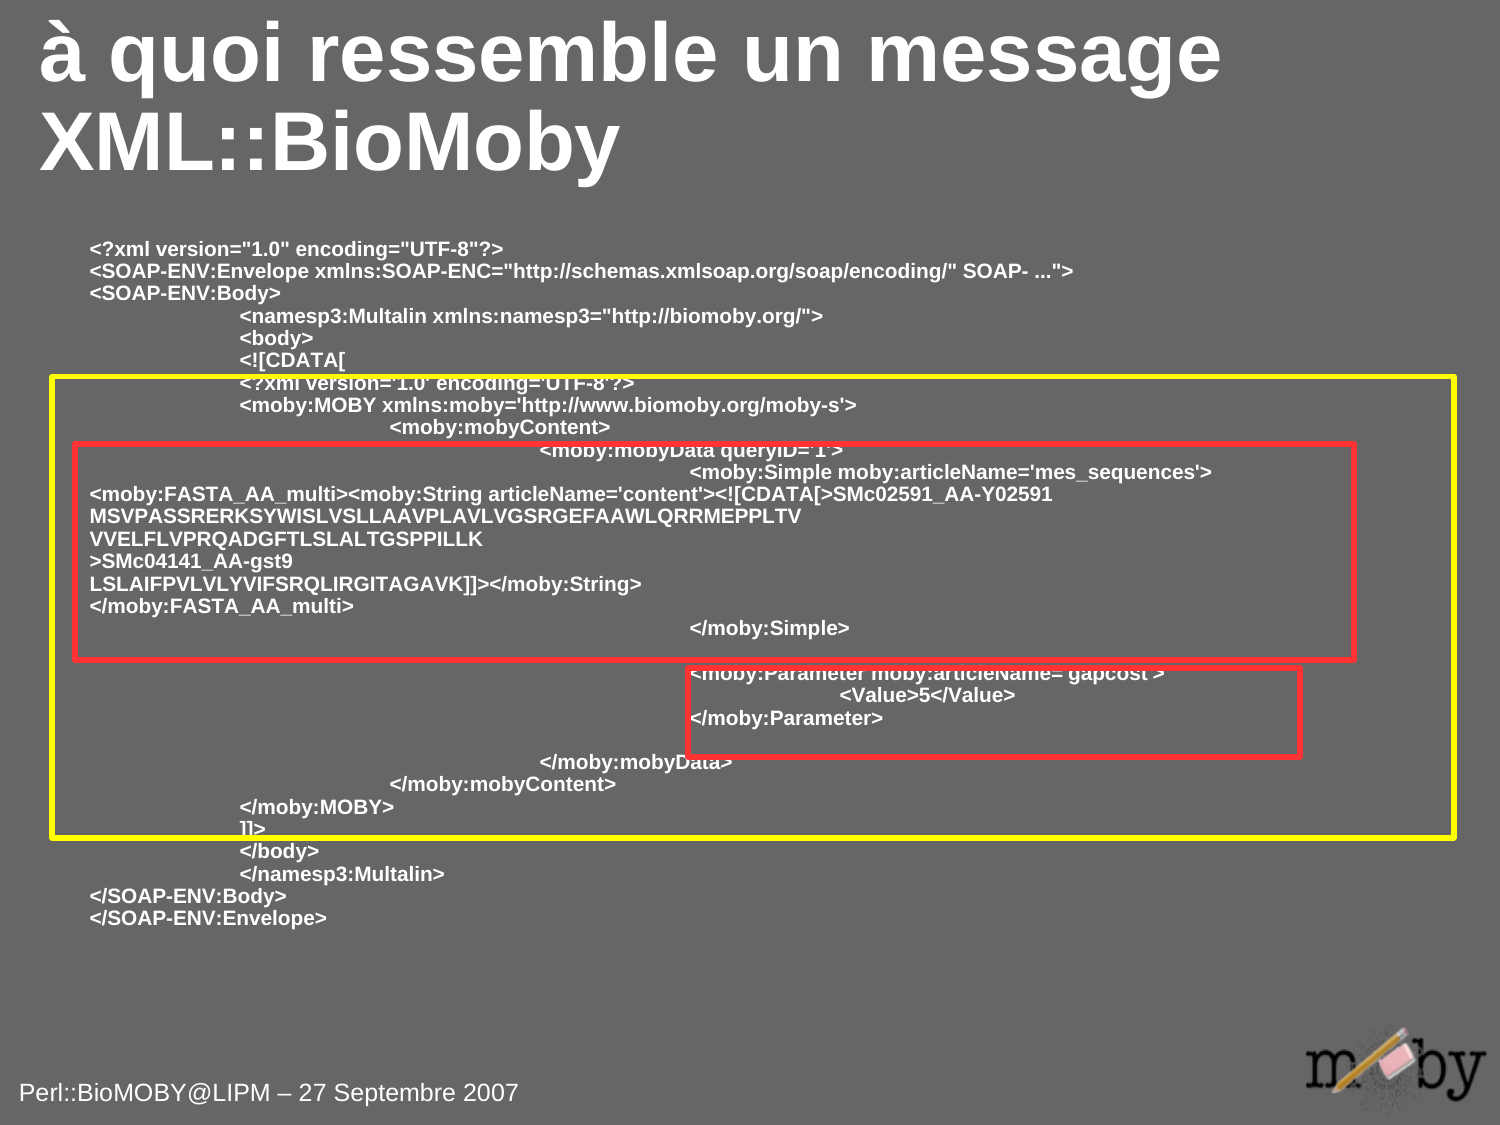

à quoi ressemble un message XML::BioMoby
<?xml version="1.0" encoding="UTF-8"?>
<SOAP-ENV:Envelope xmlns:SOAP-ENC="http://schemas.xmlsoap.org/soap/encoding/" SOAP- ...">
<SOAP-ENV:Body>
	<namesp3:Multalin xmlns:namesp3="http://biomoby.org/">
	<body>
	<![CDATA[
	<?xml version='1.0' encoding='UTF-8'?>
	<moby:MOBY xmlns:moby='http://www.biomoby.org/moby-s'>
		<moby:mobyContent>
			<moby:mobyData queryID='1'>
				<moby:Simple moby:articleName='mes_sequences'>
<moby:FASTA_AA_multi><moby:String articleName='content'><![CDATA[>SMc02591_AA-Y02591
MSVPASSRERKSYWISLVSLLAAVPLAVLVGSRGEFAAWLQRRMEPPLTV
VVELFLVPRQADGFTLSLALTGSPPILLK
>SMc04141_AA-gst9
LSLAIFPVLVLYVIFSRQLIRGITAGAVK]]></moby:String>
</moby:FASTA_AA_multi>
				</moby:Simple>
				<moby:Parameter moby:articleName='gapcost'>
					<Value>5</Value>
				</moby:Parameter>
			</moby:mobyData>
		</moby:mobyContent>
	</moby:MOBY>
	]]>
	</body>
	</namesp3:Multalin>
</SOAP-ENV:Body>
</SOAP-ENV:Envelope>